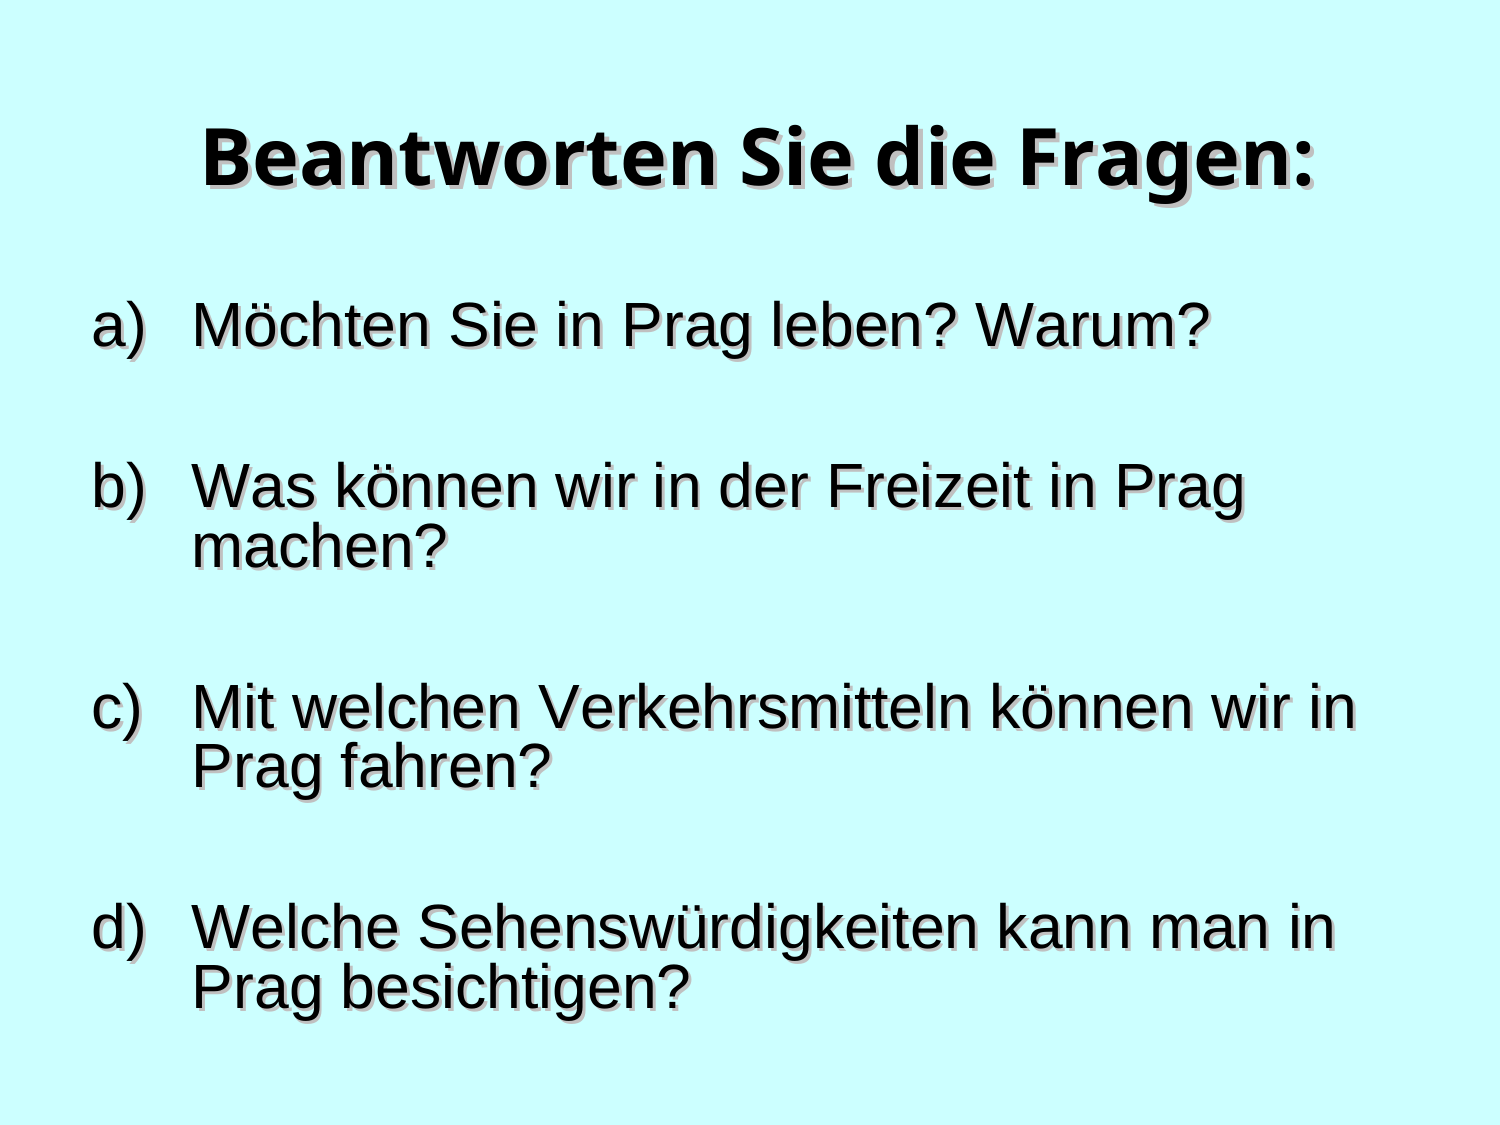

# Beantworten Sie die Fragen:
Möchten Sie in Prag leben? Warum?
Was können wir in der Freizeit in Prag machen?
Mit welchen Verkehrsmitteln können wir in Prag fahren?
Welche Sehenswürdigkeiten kann man in Prag besichtigen?